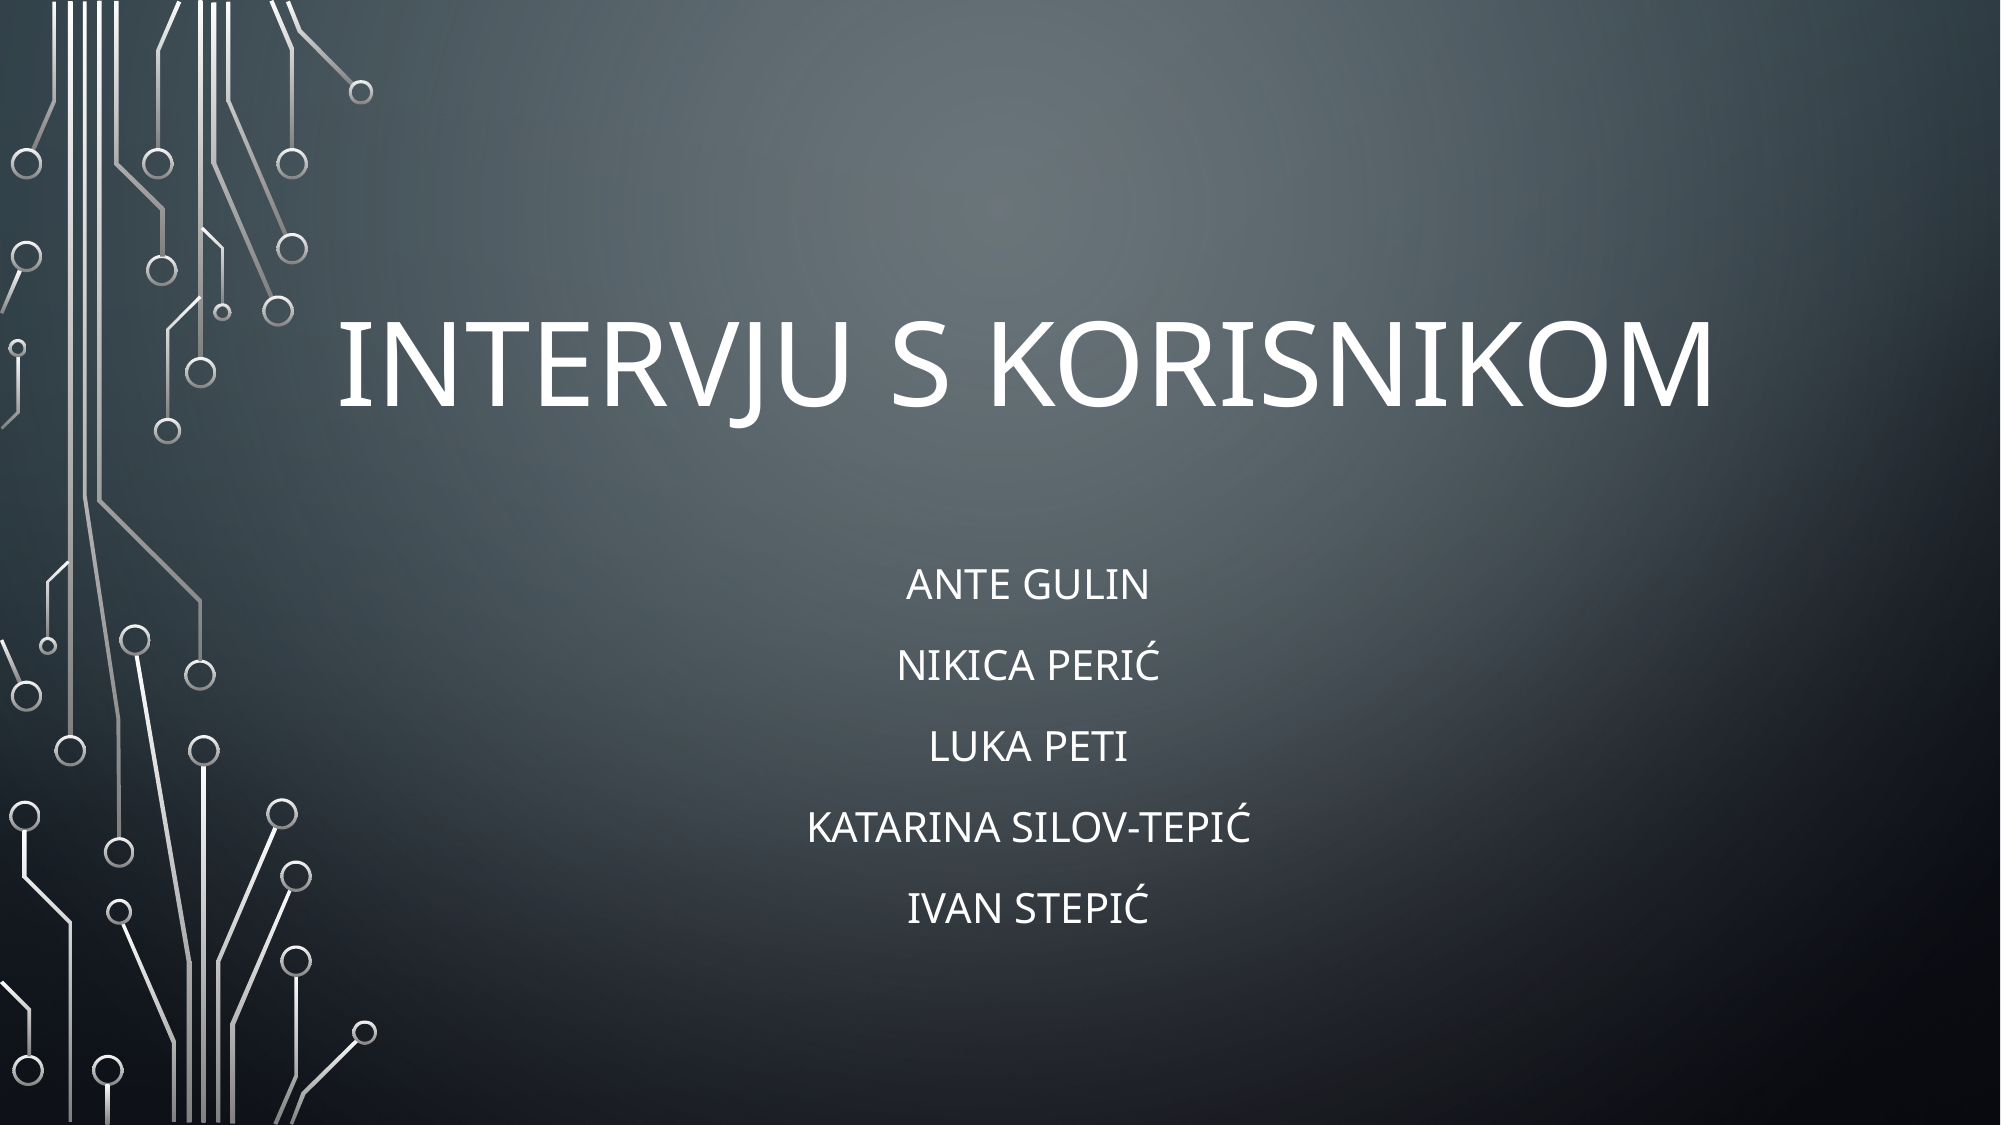

# Intervju s korisnikom
Ante Gulin
Nikica Perić
Luka Peti
Katarina Silov-Tepić
Ivan Stepić